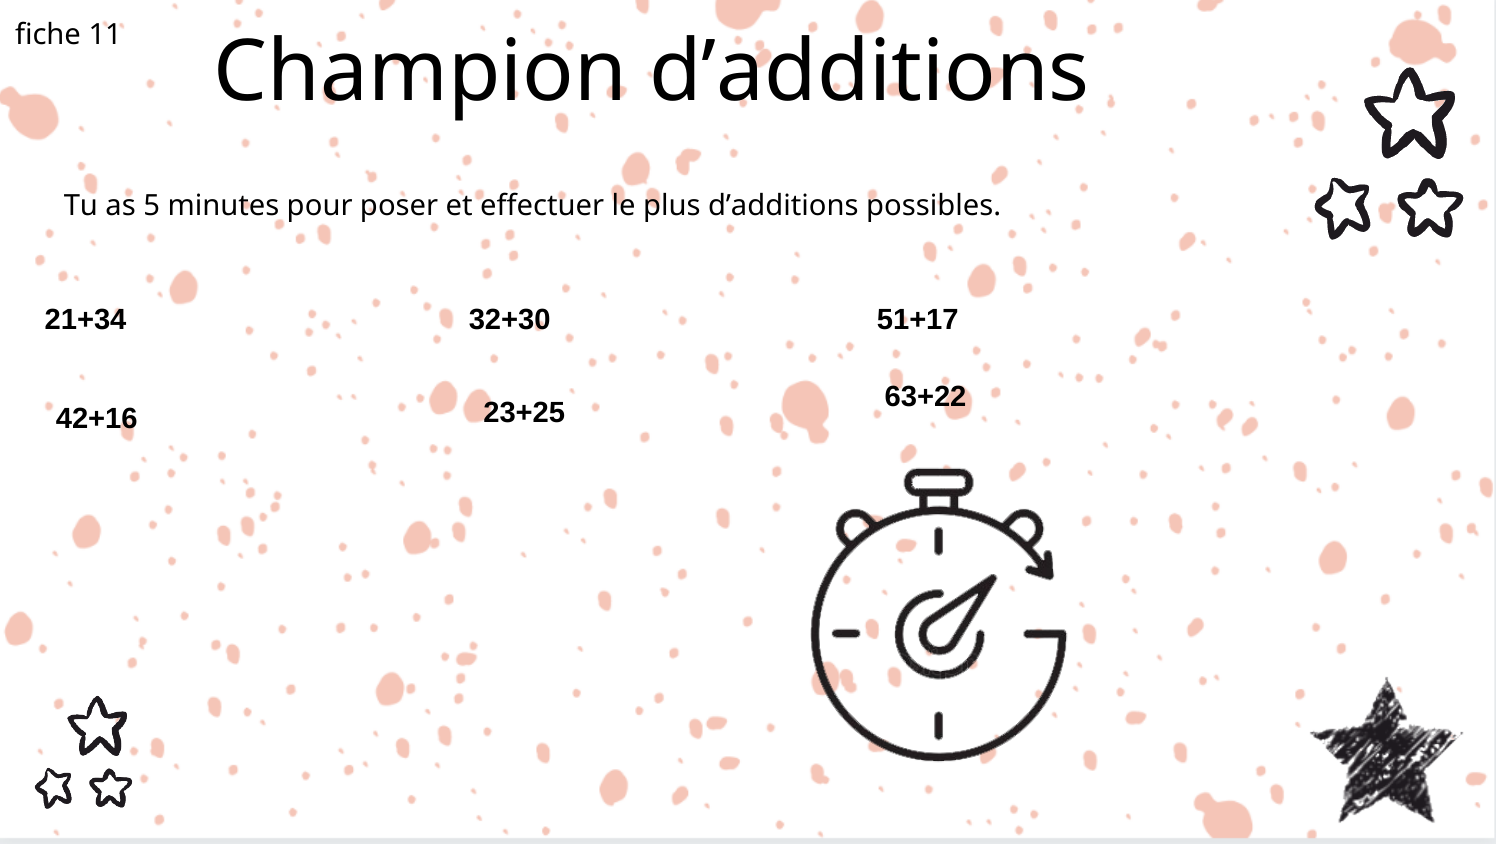

fiche 11
Champion d’additions
Tu as 5 minutes pour poser et effectuer le plus d’additions possibles.
 21+34
32+30
 51+17
 63+22
 23+25
 42+16